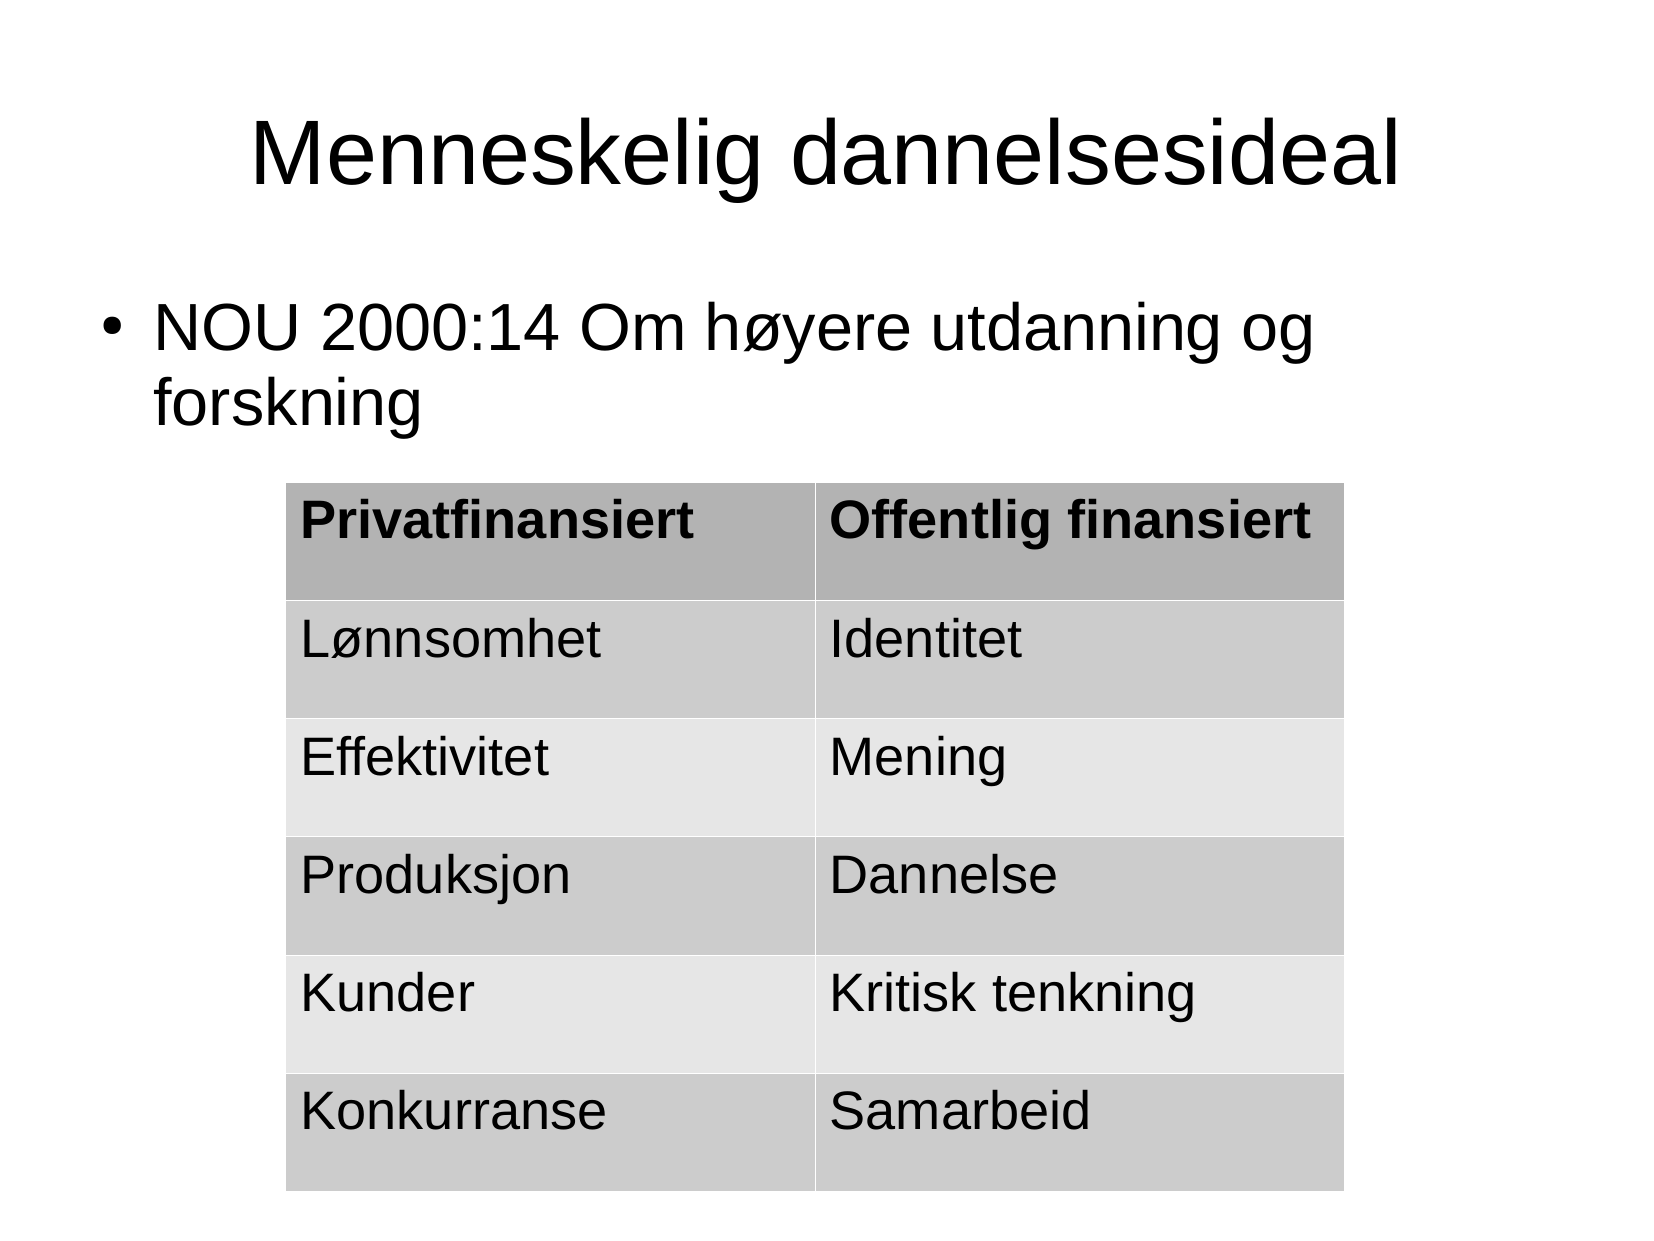

# Menneskelig dannelsesideal
NOU 2000:14 Om høyere utdanning og forskning
| Privatfinansiert | Offentlig finansiert |
| --- | --- |
| Lønnsomhet | Identitet |
| Effektivitet | Mening |
| Produksjon | Dannelse |
| Kunder | Kritisk tenkning |
| Konkurranse | Samarbeid |